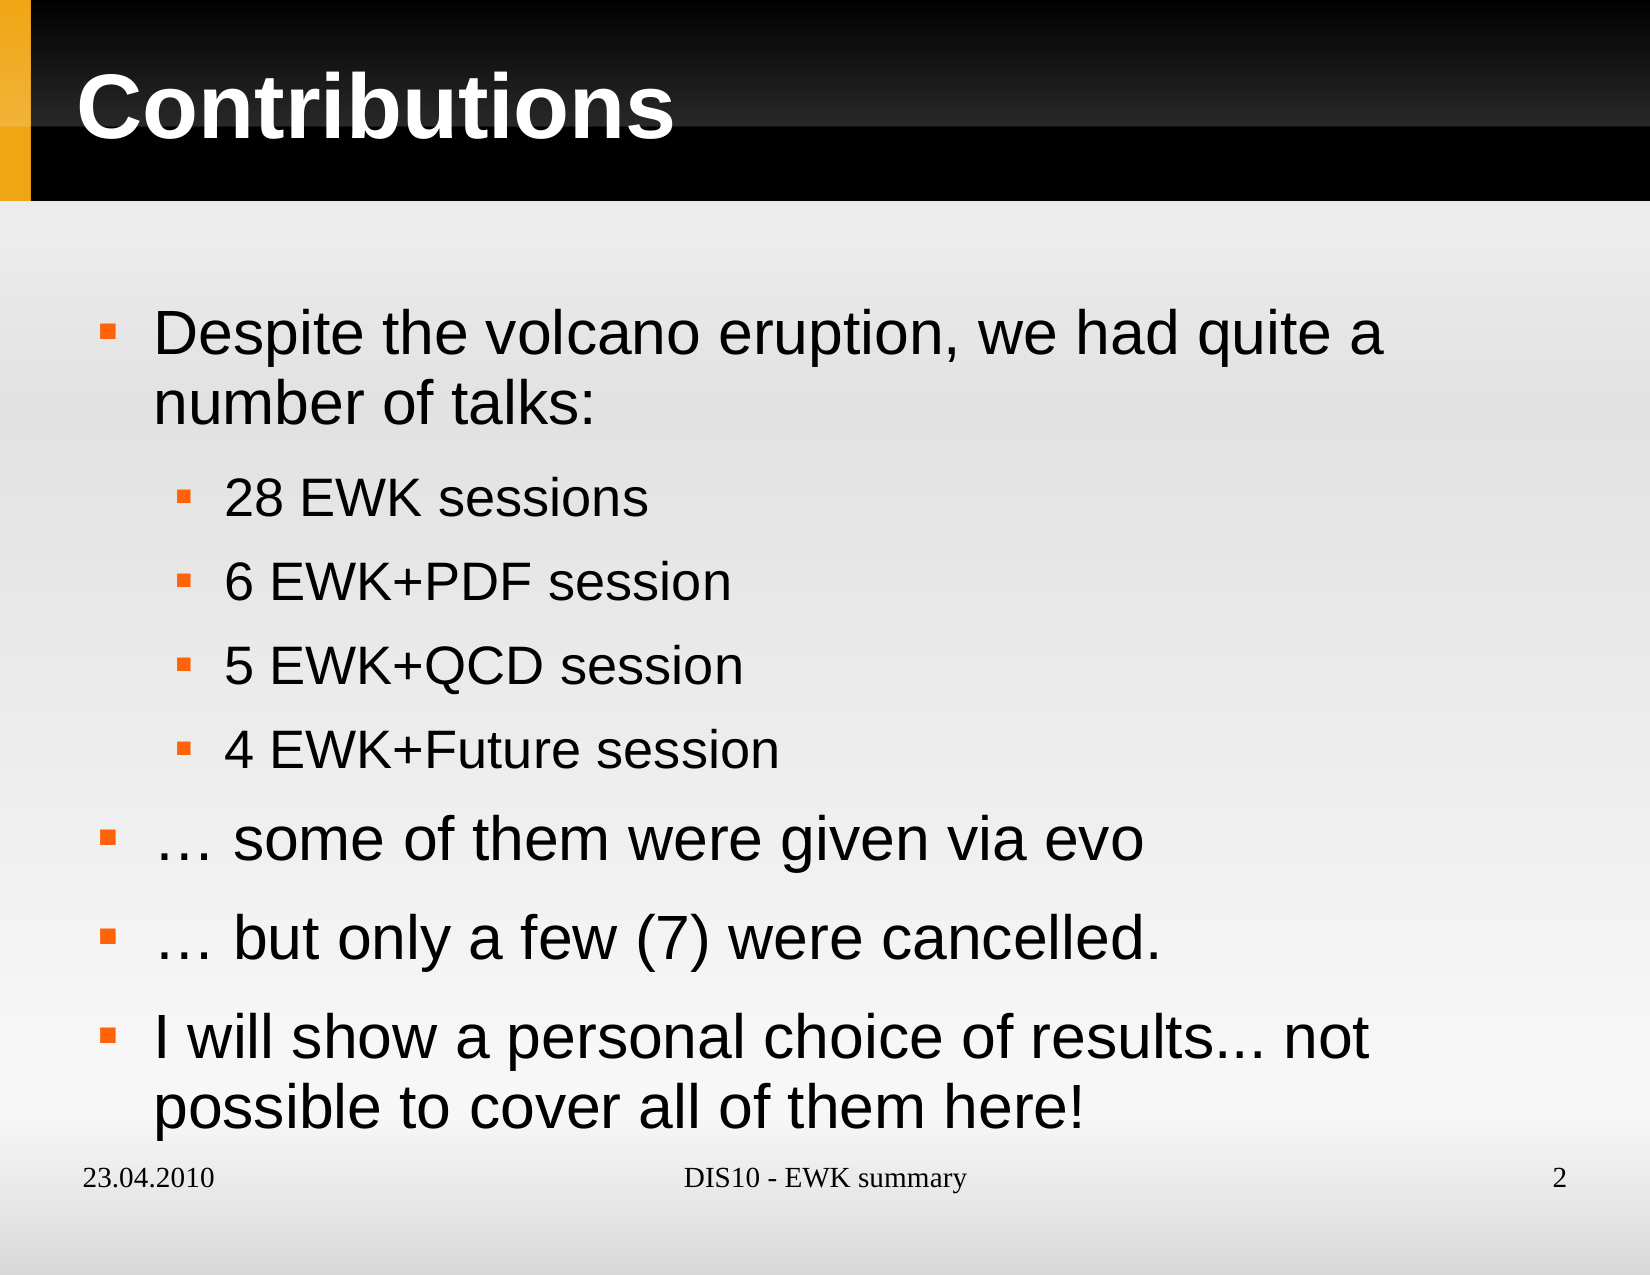

# Contributions
Despite the volcano eruption, we had quite a number of talks:
28 EWK sessions
6 EWK+PDF session
5 EWK+QCD session
4 EWK+Future session
… some of them were given via evo
… but only a few (7) were cancelled.
I will show a personal choice of results... not possible to cover all of them here!
23.04.2010
2